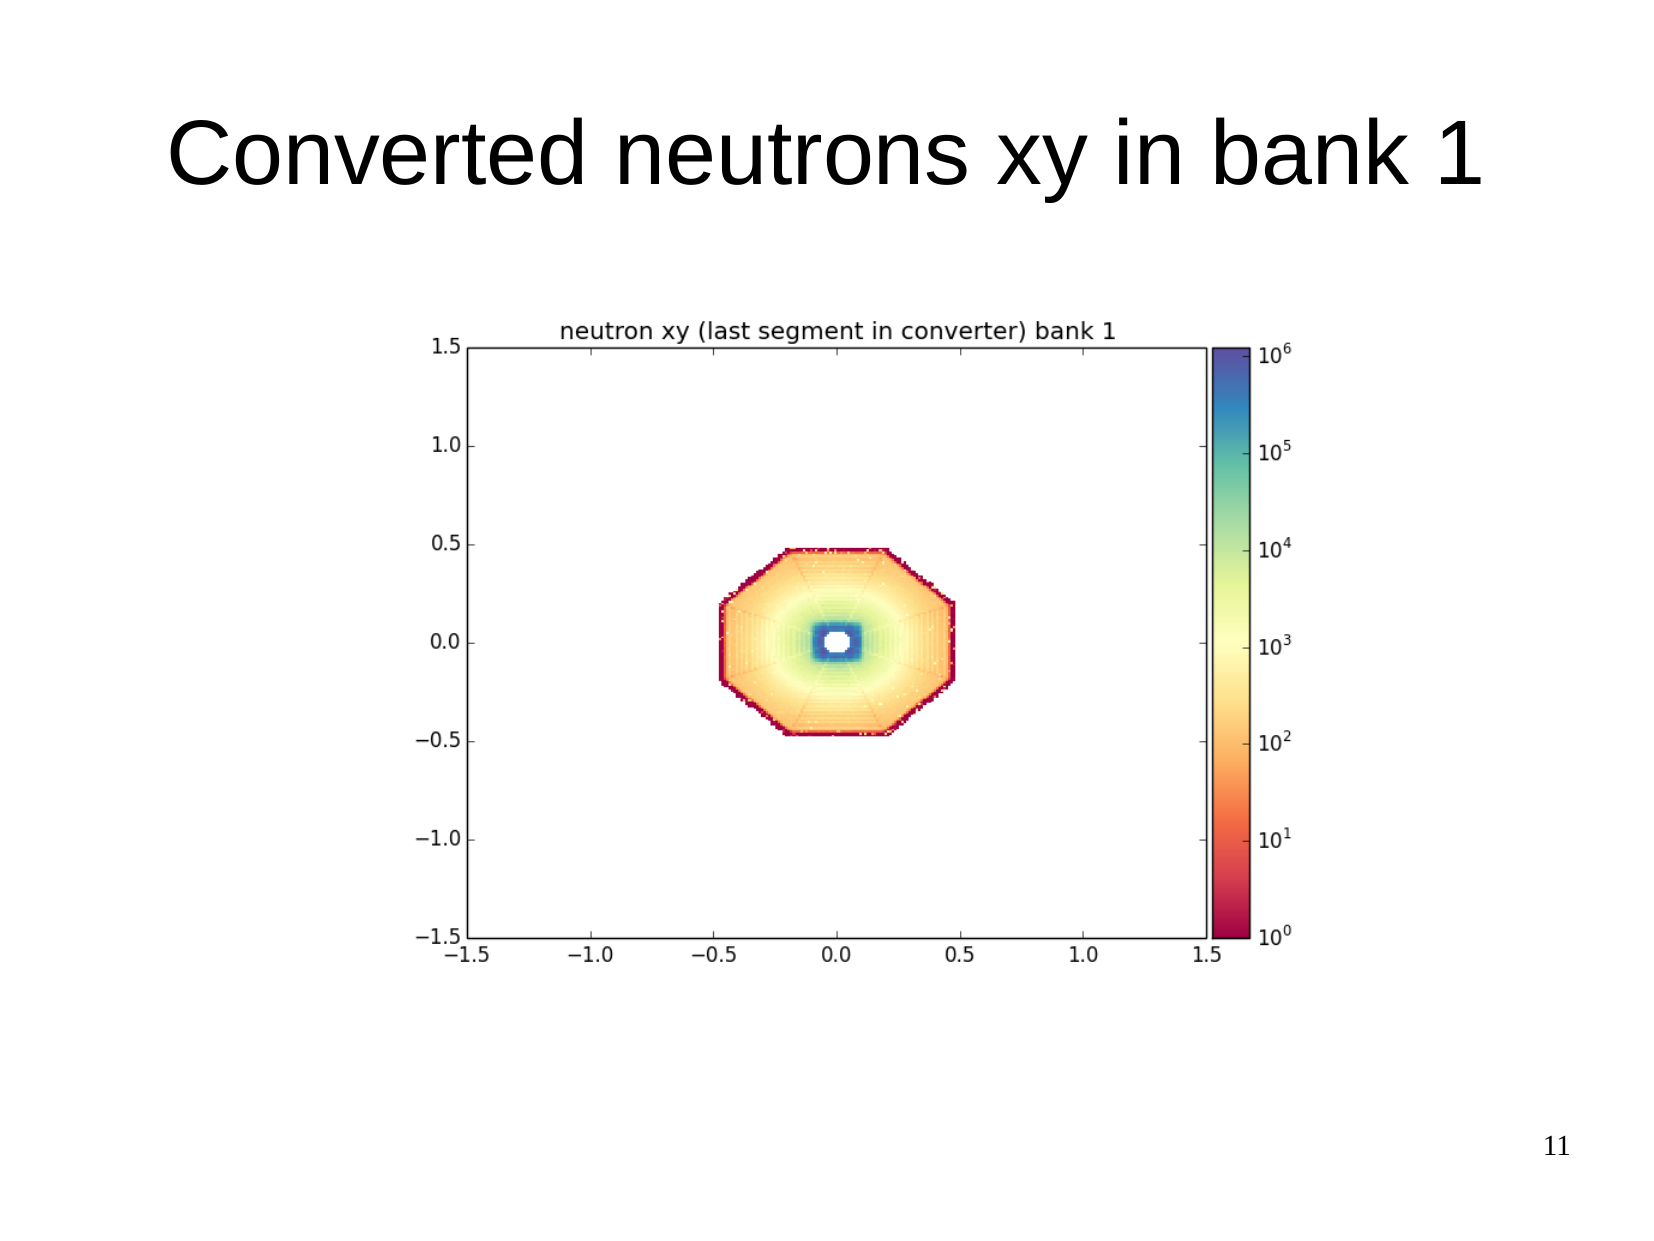

# Converted neutrons xy in bank 1
11